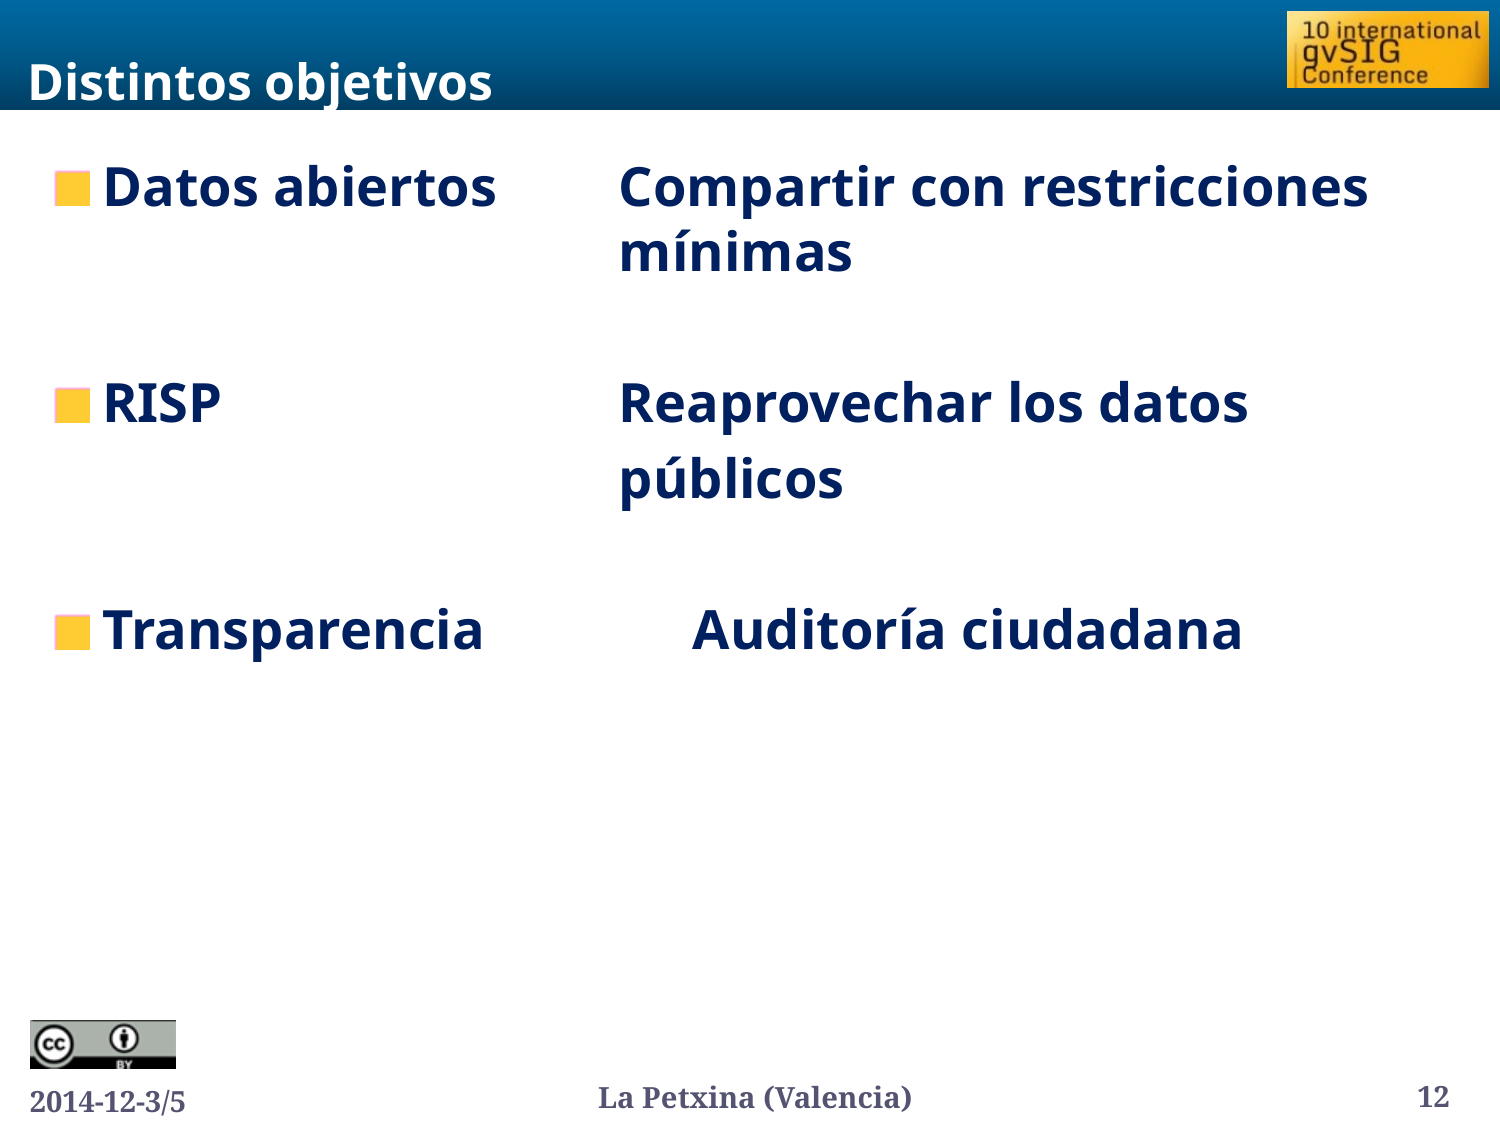

# Distintos objetivos
Datos abiertos		Compartir con restricciones 								mínimas
RISP						Reaprovechar los datos
							públicos
Transparencia			Auditoría ciudadana